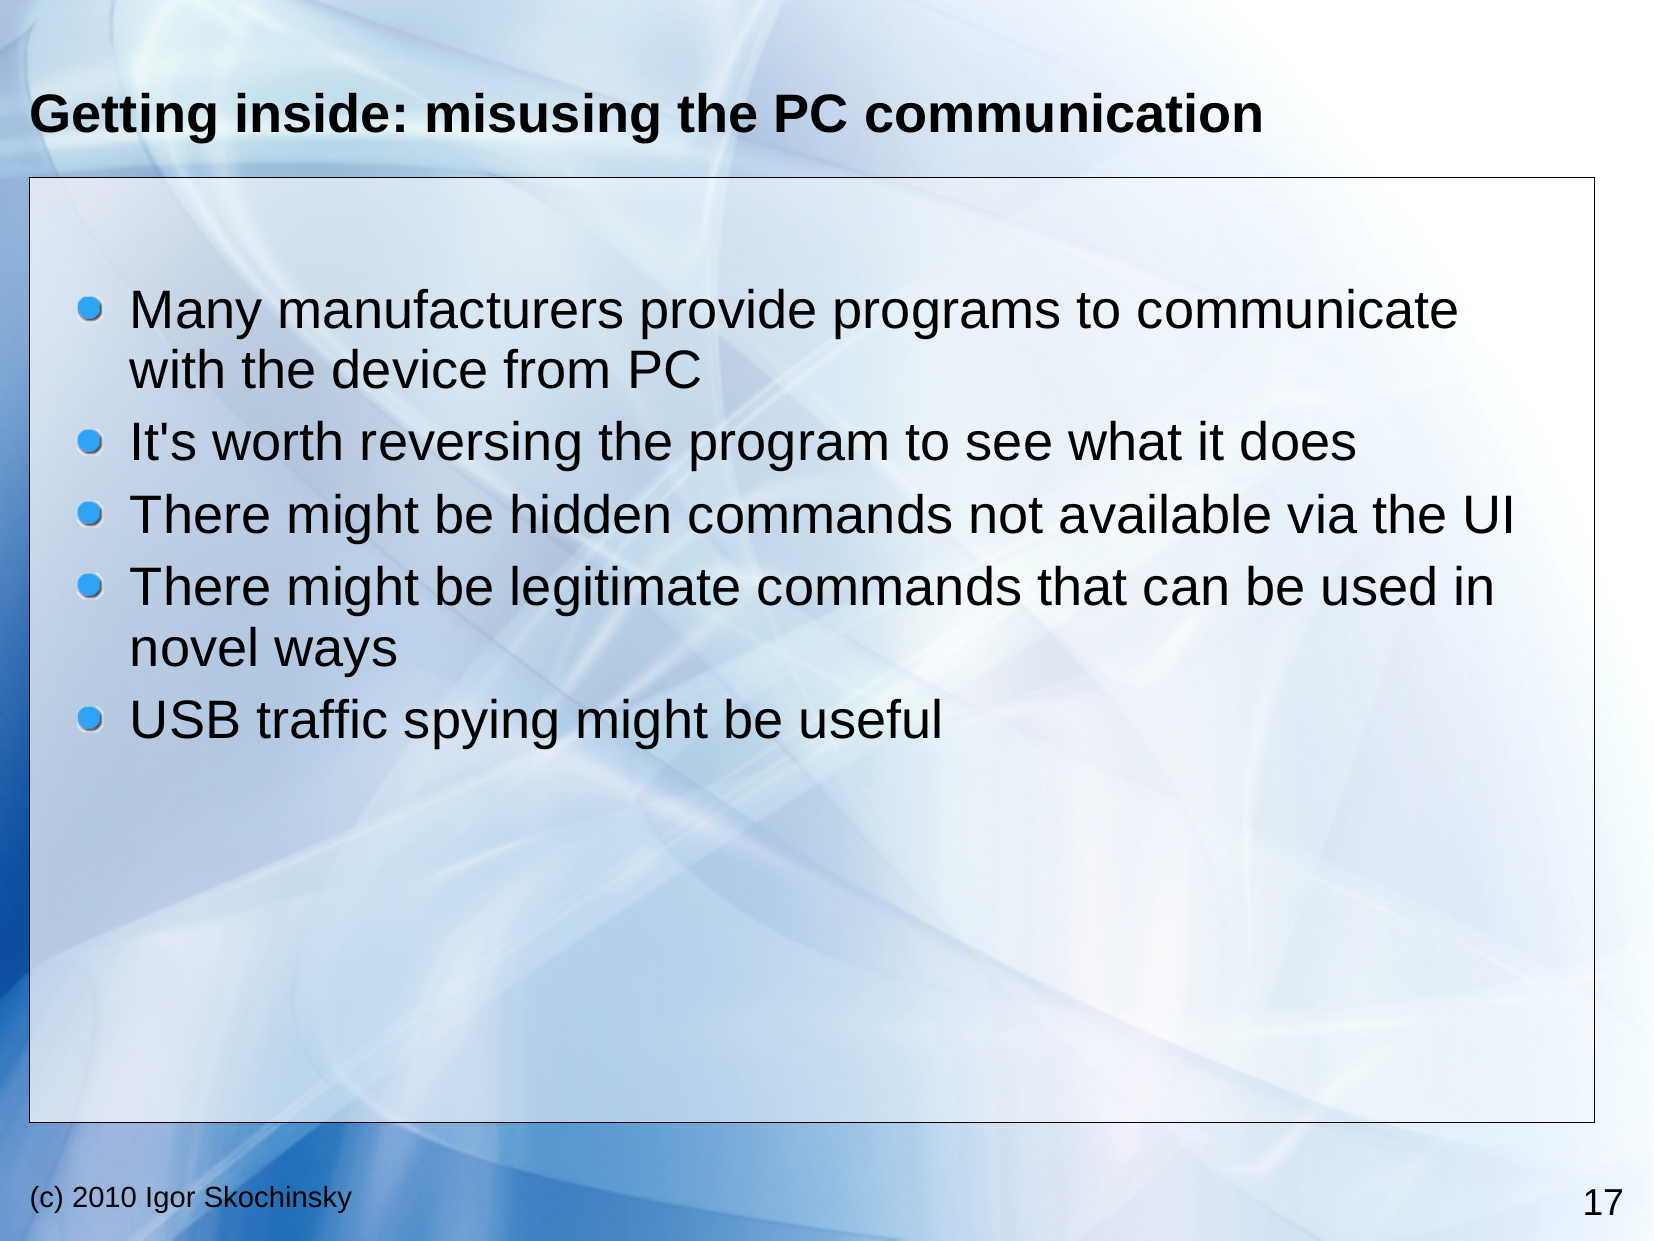

# Getting inside: misusing the PC communication
Many manufacturers provide programs to communicate with the device from PC
It's worth reversing the program to see what it does
There might be hidden commands not available via the UI
There might be legitimate commands that can be used in novel ways
USB traffic spying might be useful
(c) 2010 Igor Skochinsky
17